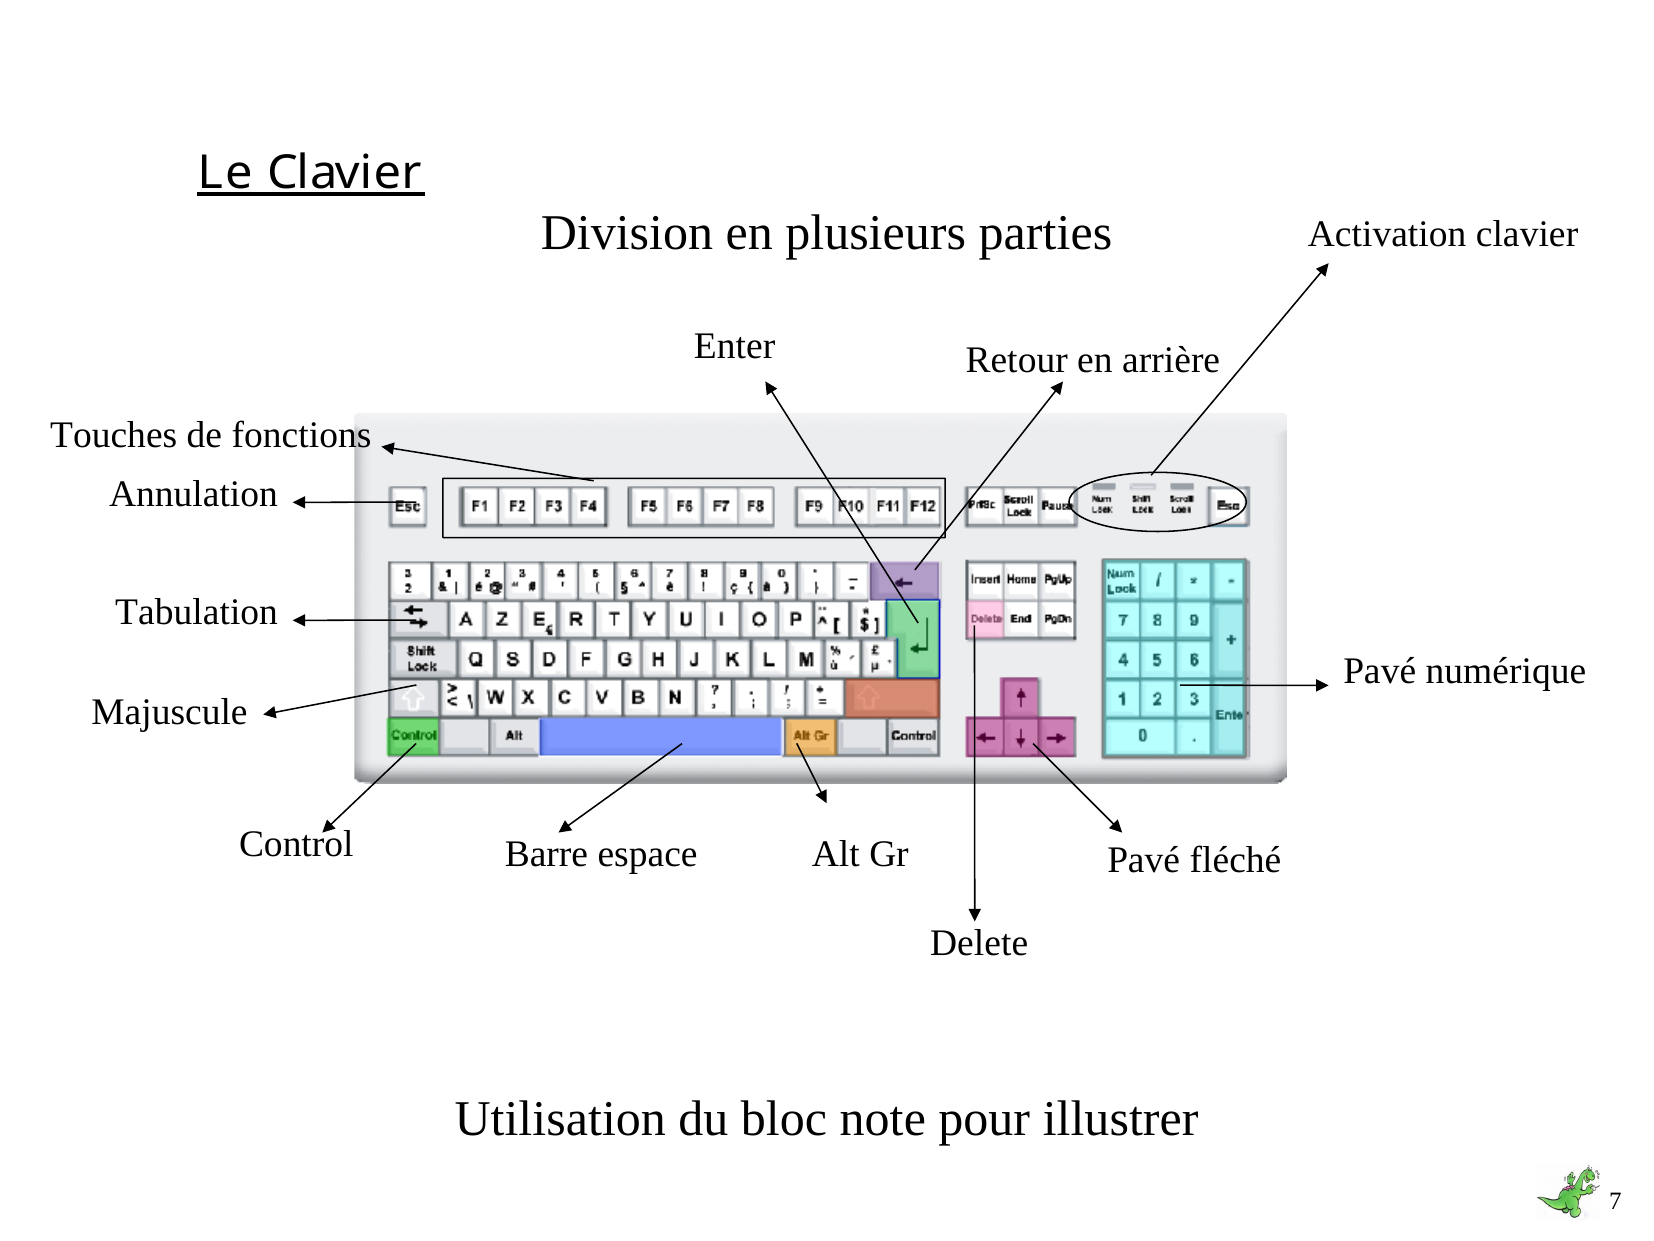

Division en plusieurs parties
Activation clavier
Enter
Retour en arrière
Touches de fonctions
Annulation
Tabulation
Pavé numérique
Majuscule
Control
Barre espace
Alt Gr
Pavé fléché
Delete
Utilisation du bloc note pour illustrer
7